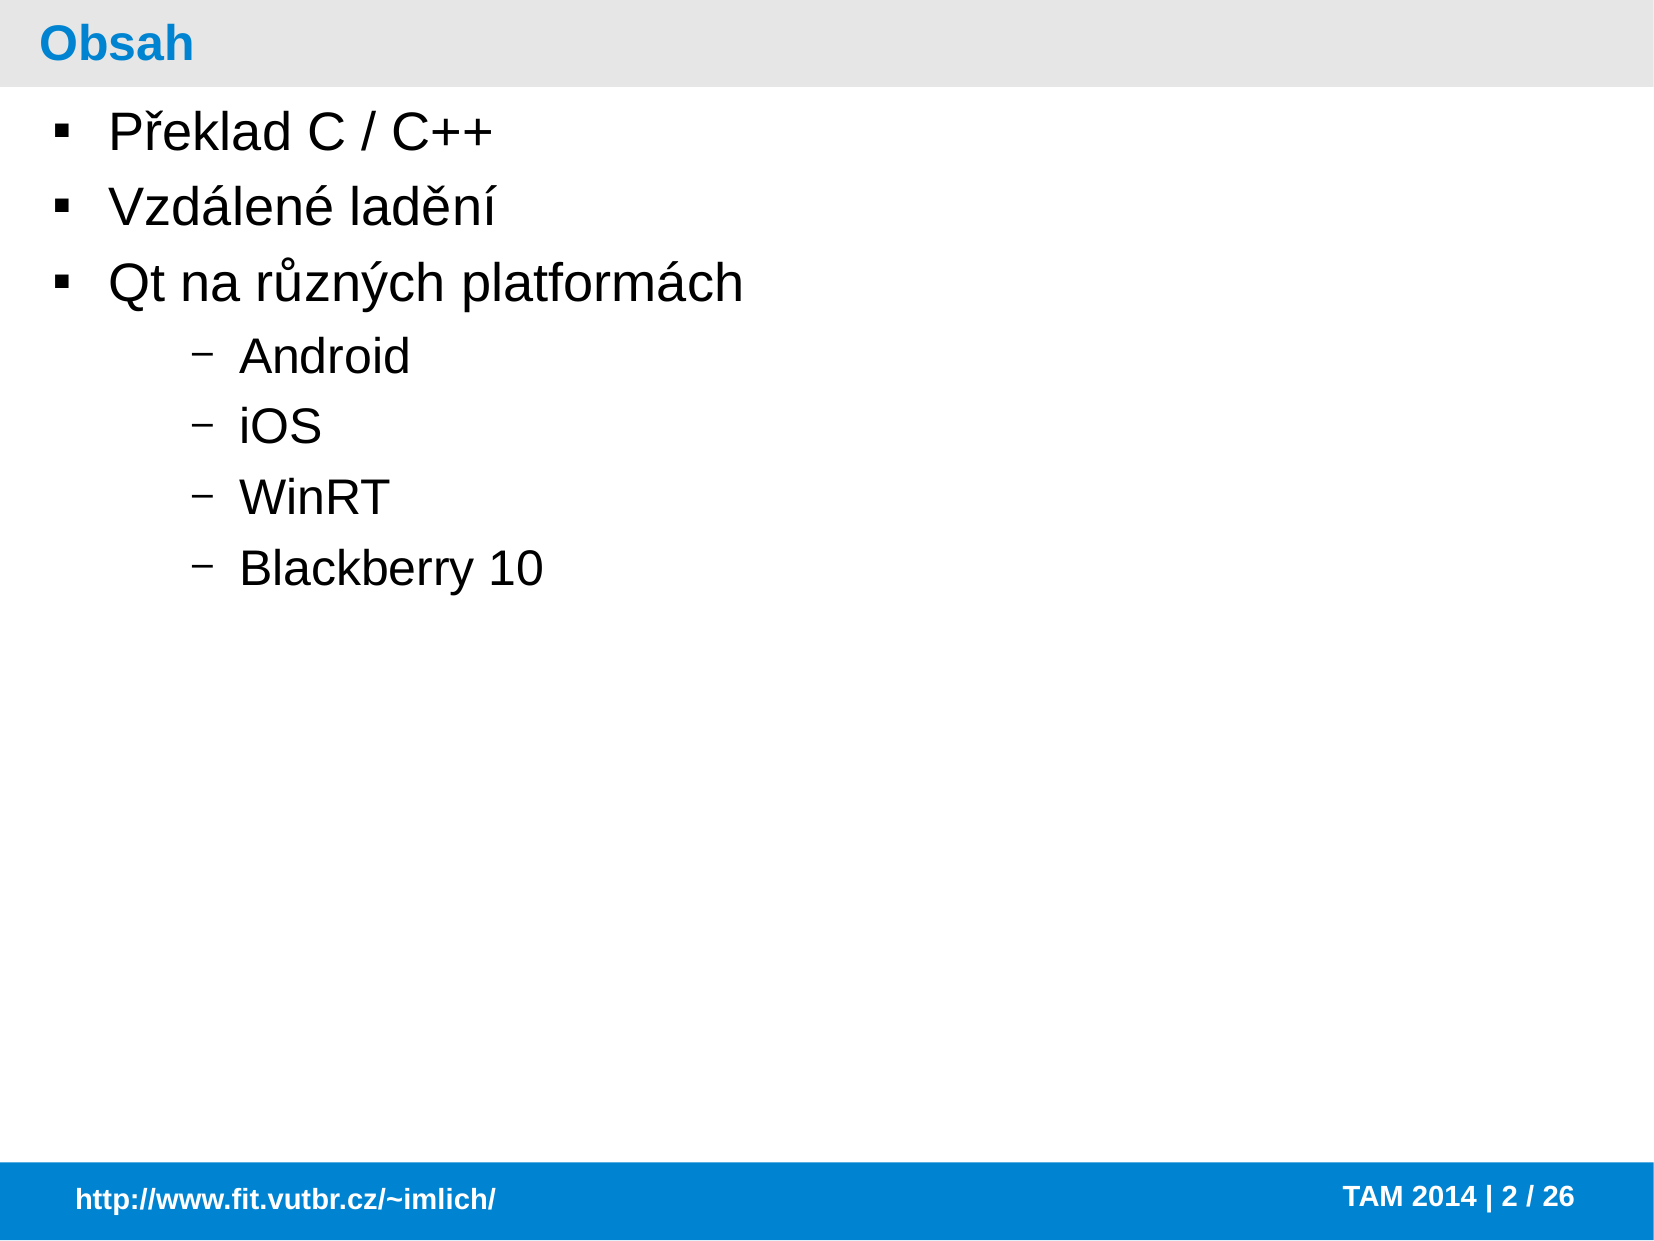

# Obsah
Překlad C / C++
Vzdálené ladění
Qt na různých platformách
Android
iOS
WinRT
Blackberry 10